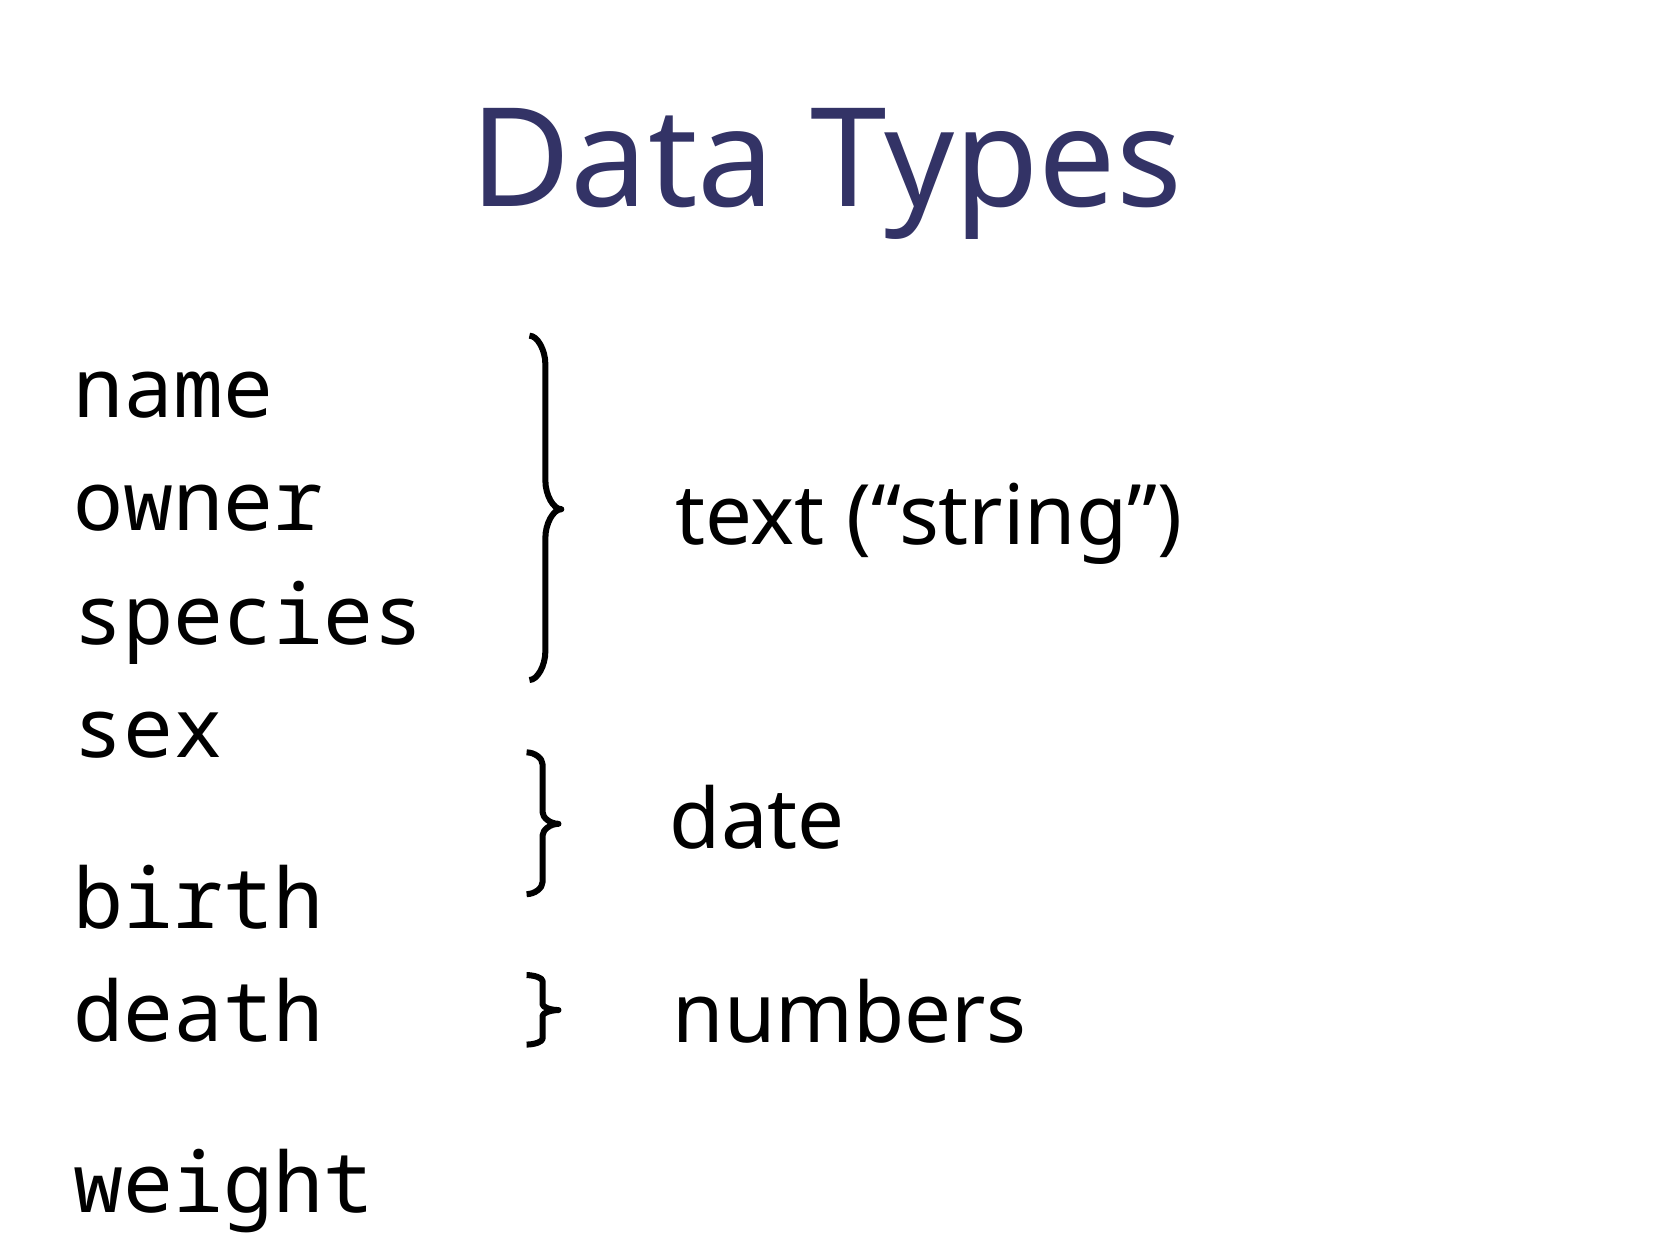

# Data Types
name
owner
species
sex
birth
death
weight
text (“string”)
date
numbers